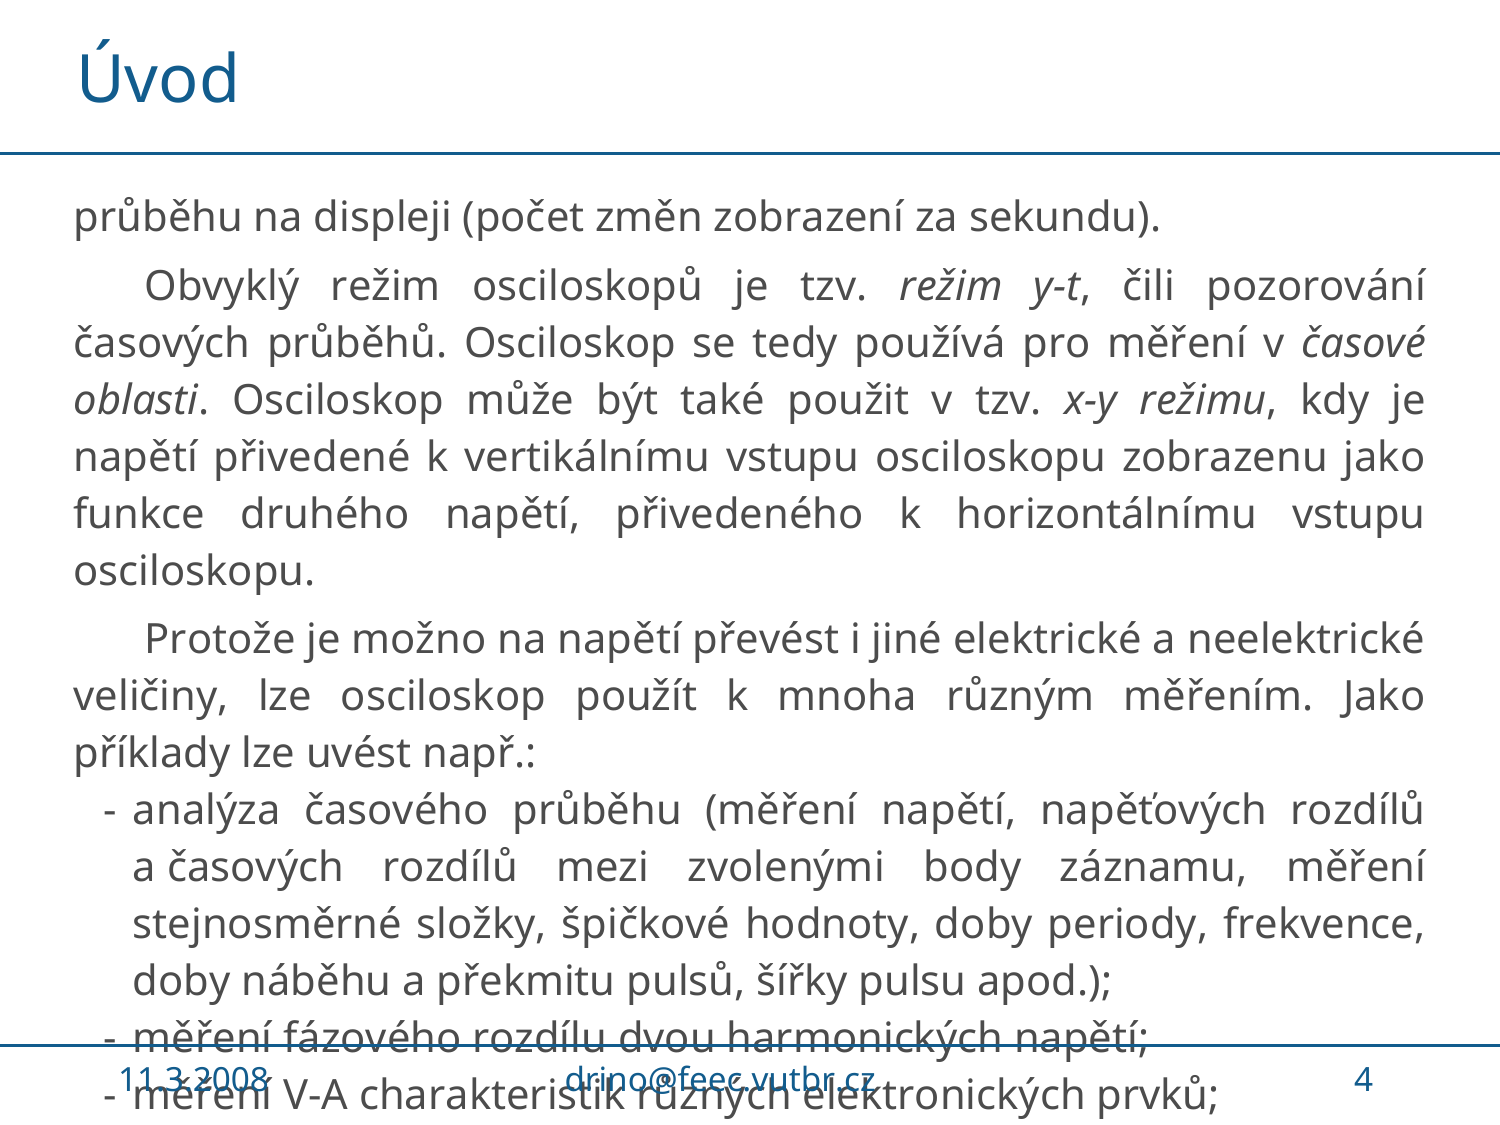

# Úvod
průběhu na displeji (počet změn zobrazení za sekundu).
Obvyklý režim osciloskopů je tzv. režim y-t, čili pozorování časových průběhů. Osciloskop se tedy používá pro měření v časové oblasti. Osciloskop může být také použit v tzv. x-y režimu, kdy je napětí přivedené k vertikálnímu vstupu osciloskopu zobrazenu jako funkce druhého napětí, přivedeného k horizontálnímu vstupu osciloskopu.
Protože je možno na napětí převést i jiné elektrické a neelektrické veličiny, lze osciloskop použít k mnoha různým měřením. Jako příklady lze uvést např.:
-	analýza časového průběhu (měření napětí, napěťových rozdílů a časových rozdílů mezi zvolenými body záznamu, měření stejnosměrné složky, špičkové hodnoty, doby periody, frekvence, doby náběhu a překmitu pulsů, šířky pulsu apod.);
-	měření fázového rozdílu dvou harmonických napětí;
-	měření V-A charakteristik různých elektronických prvků;
-	měření dynamické hysterezní smyčky vzorků feritových materiálů.
11.3.2008
drino@feec.vutbr.cz